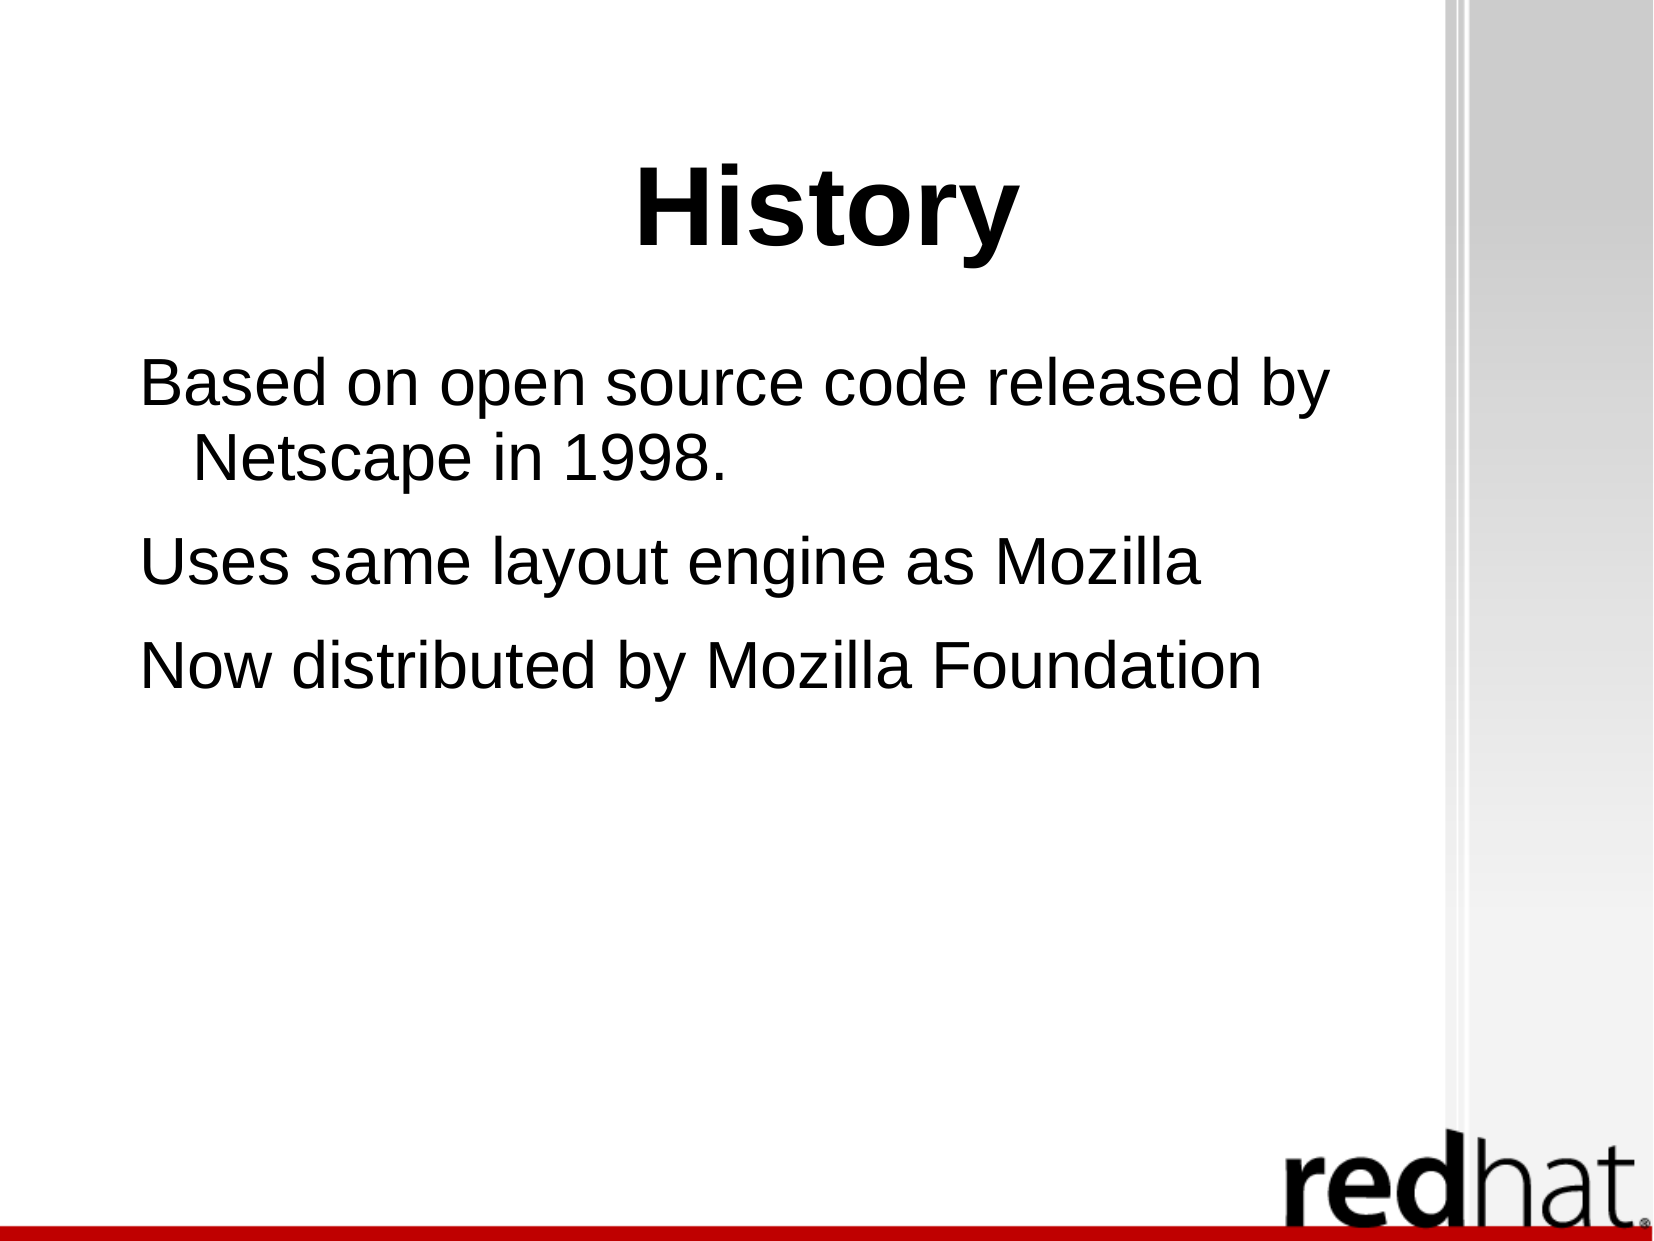

# History
Based on open source code released by Netscape in 1998.
Uses same layout engine as Mozilla
Now distributed by Mozilla Foundation